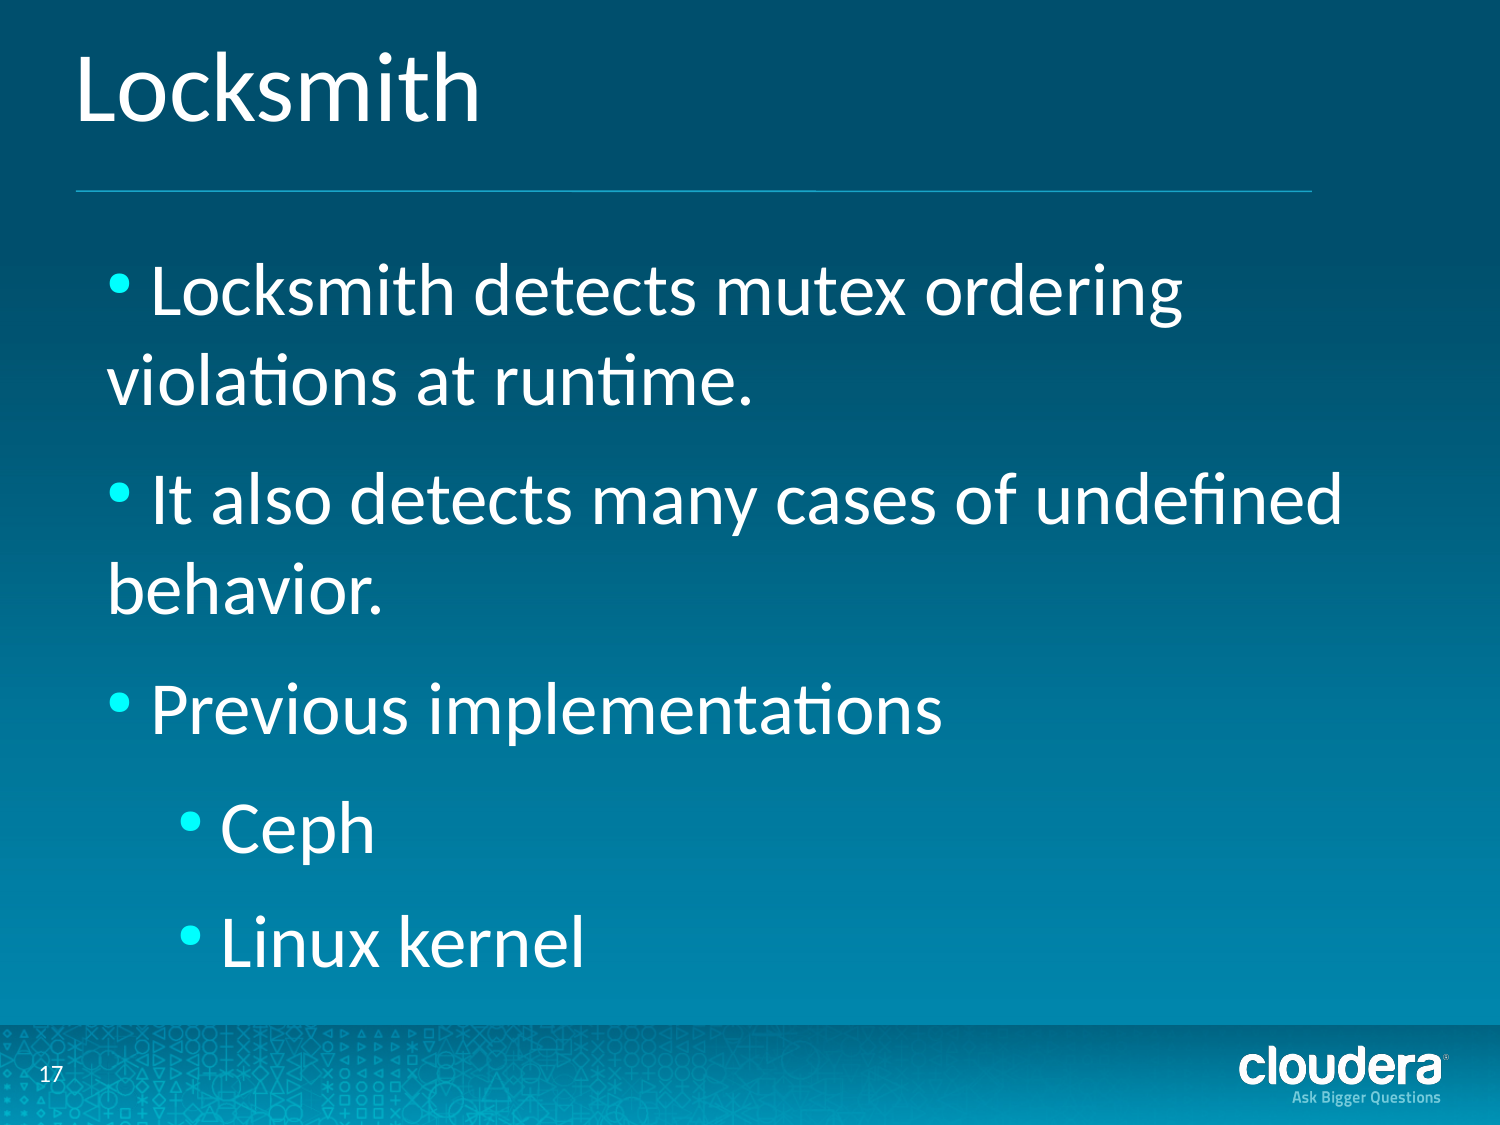

# Locksmith
 Locksmith detects mutex ordering violations at runtime.
 It also detects many cases of undefined behavior.
 Previous implementations
 Ceph
 Linux kernel